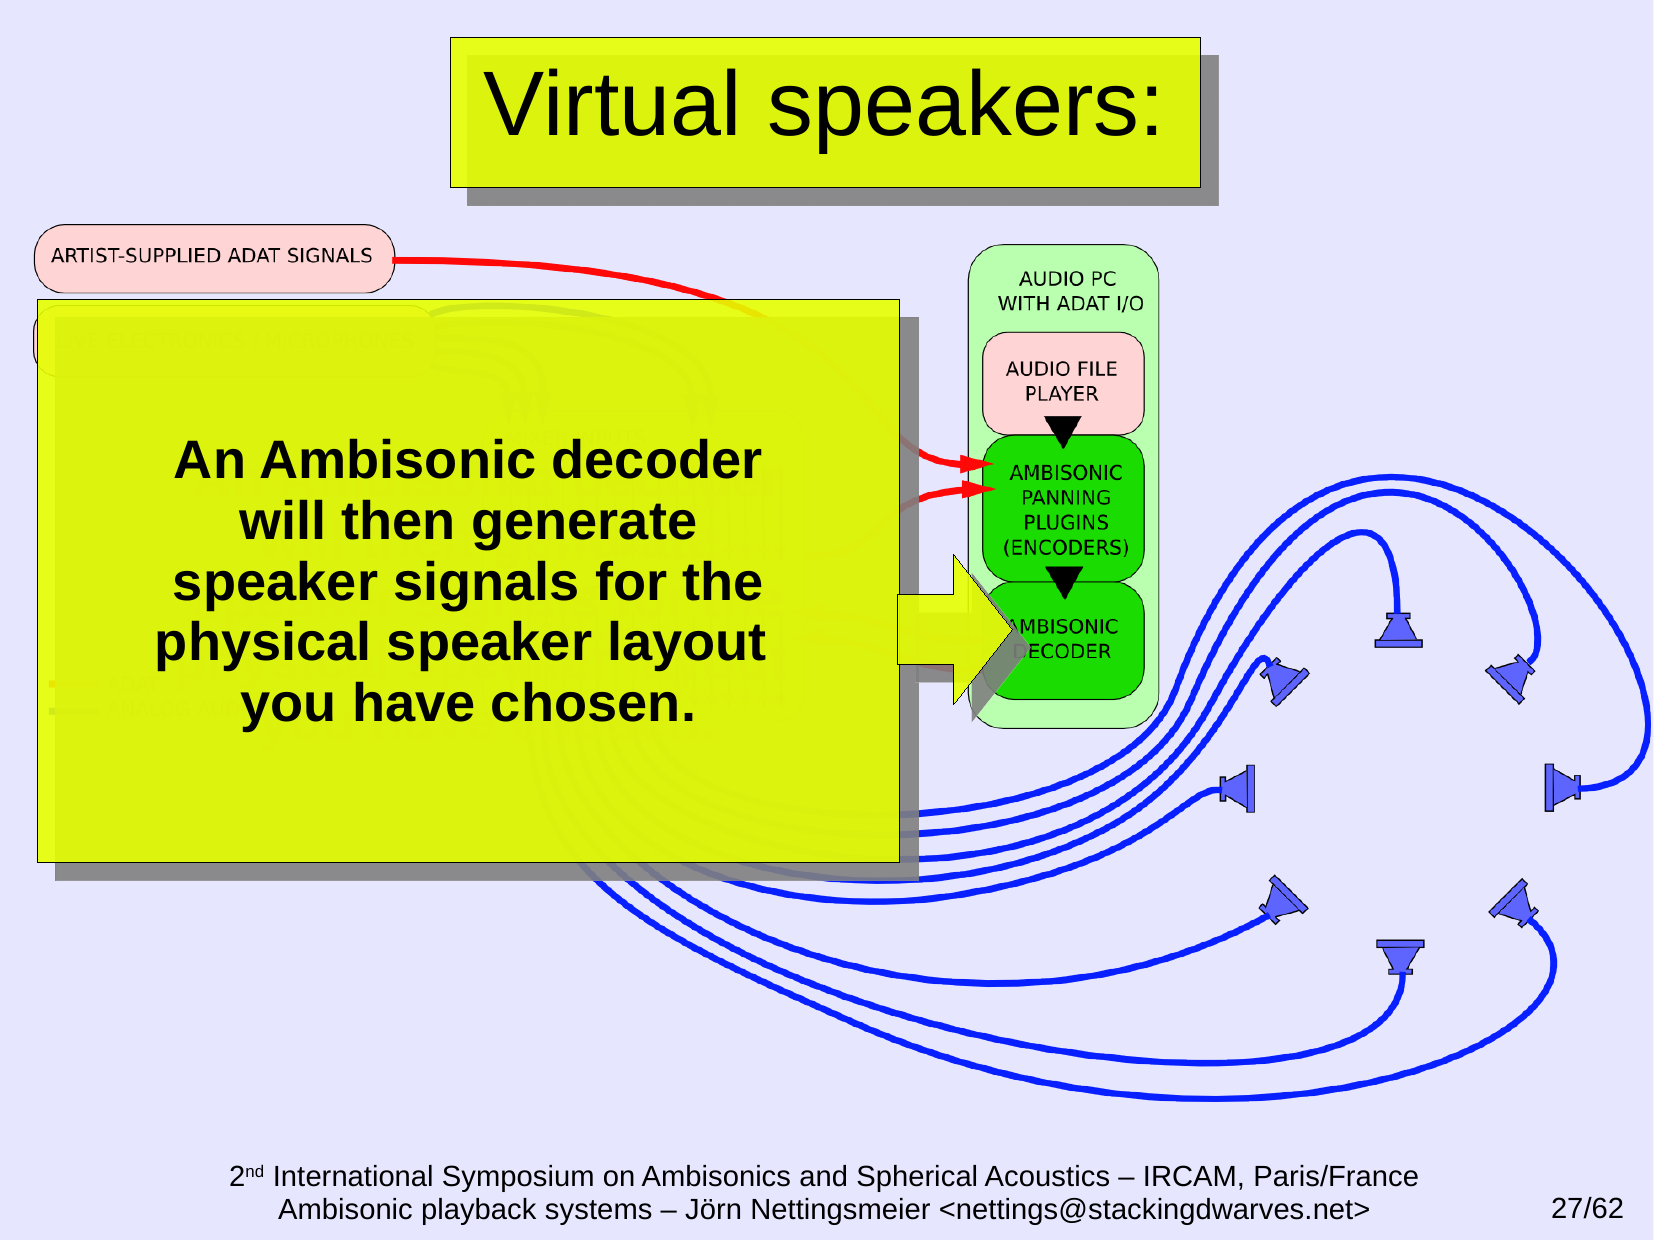

Virtual speakers:
#
An Ambisonic decoder
will then generate
speaker signals for the
physical speaker layout
you have chosen.